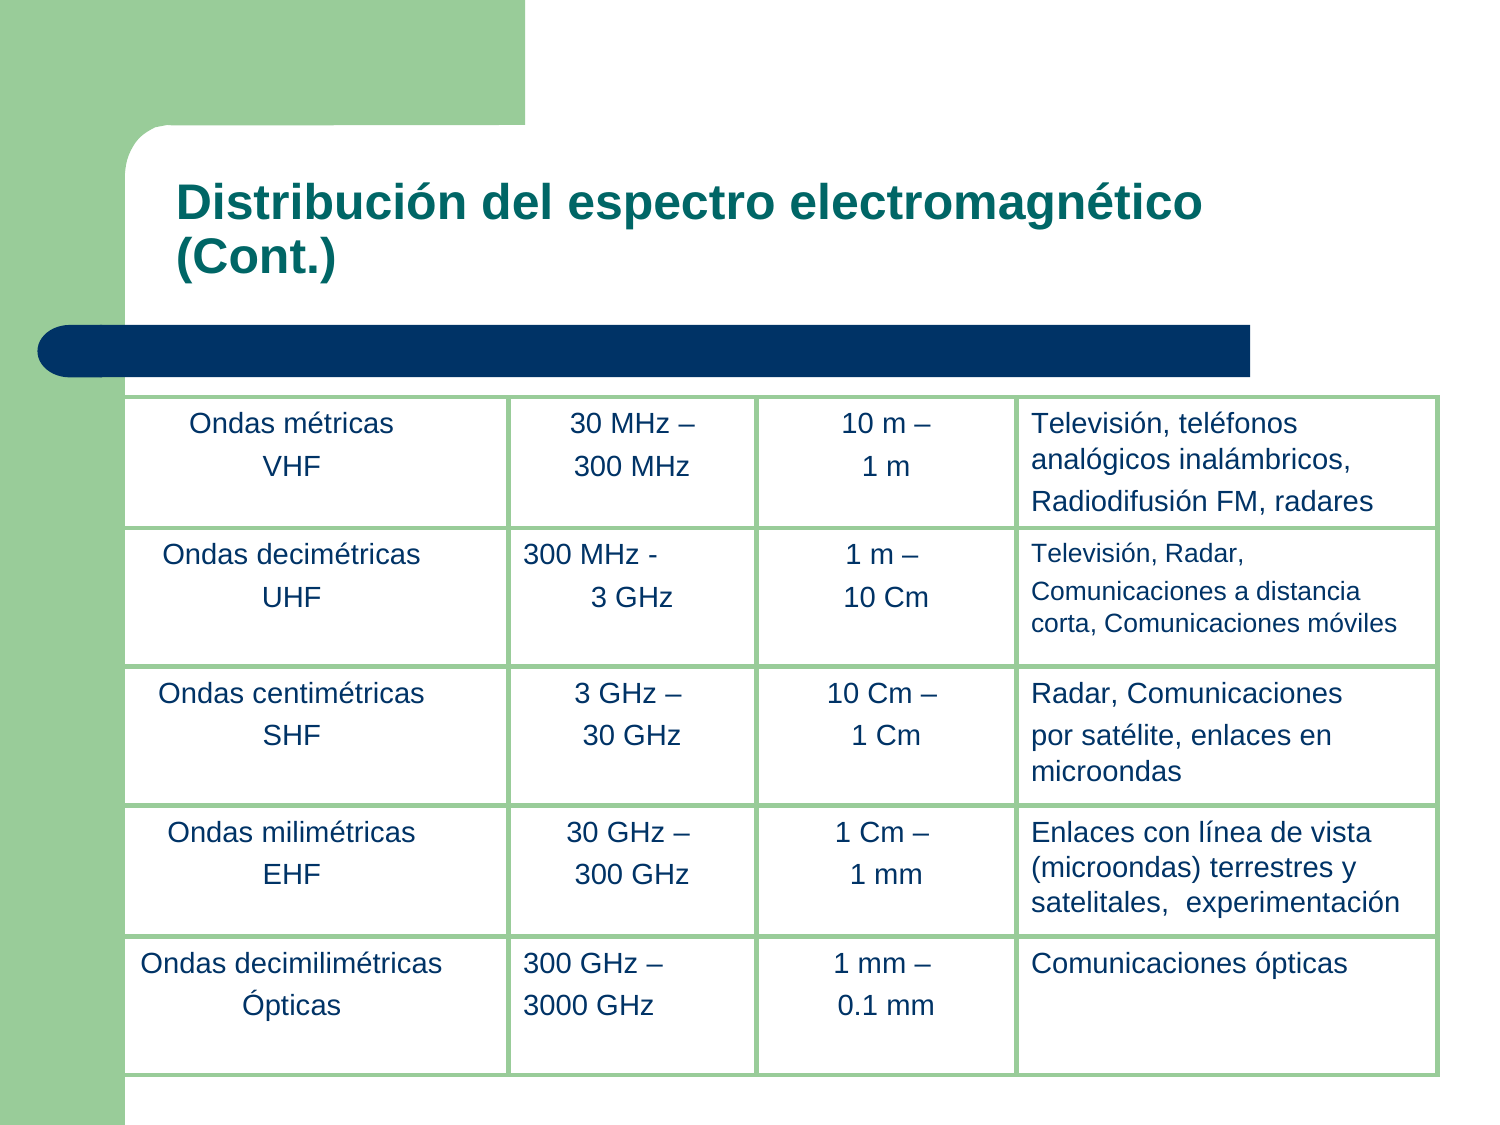

# Distribución del espectro electromagnético (Cont.)
Ondas métricas
VHF
30 MHz –
300 MHz
10 m –
1 m
Televisión, teléfonos analógicos inalámbricos,
Radiodifusión FM, radares
Ondas decimétricas
UHF
300 MHz -
3 GHz
1 m –
10 Cm
Televisión, Radar,
Comunicaciones a distancia corta, Comunicaciones móviles
Ondas centimétricas
SHF
3 GHz –
30 GHz
10 Cm –
1 Cm
Radar, Comunicaciones
por satélite, enlaces en microondas
Ondas milimétricas
EHF
30 GHz –
300 GHz
1 Cm –
1 mm
Enlaces con línea de vista (microondas) terrestres y satelitales, experimentación
Ondas decimilimétricas
Ópticas
300 GHz –
3000 GHz
1 mm –
0.1 mm
Comunicaciones ópticas